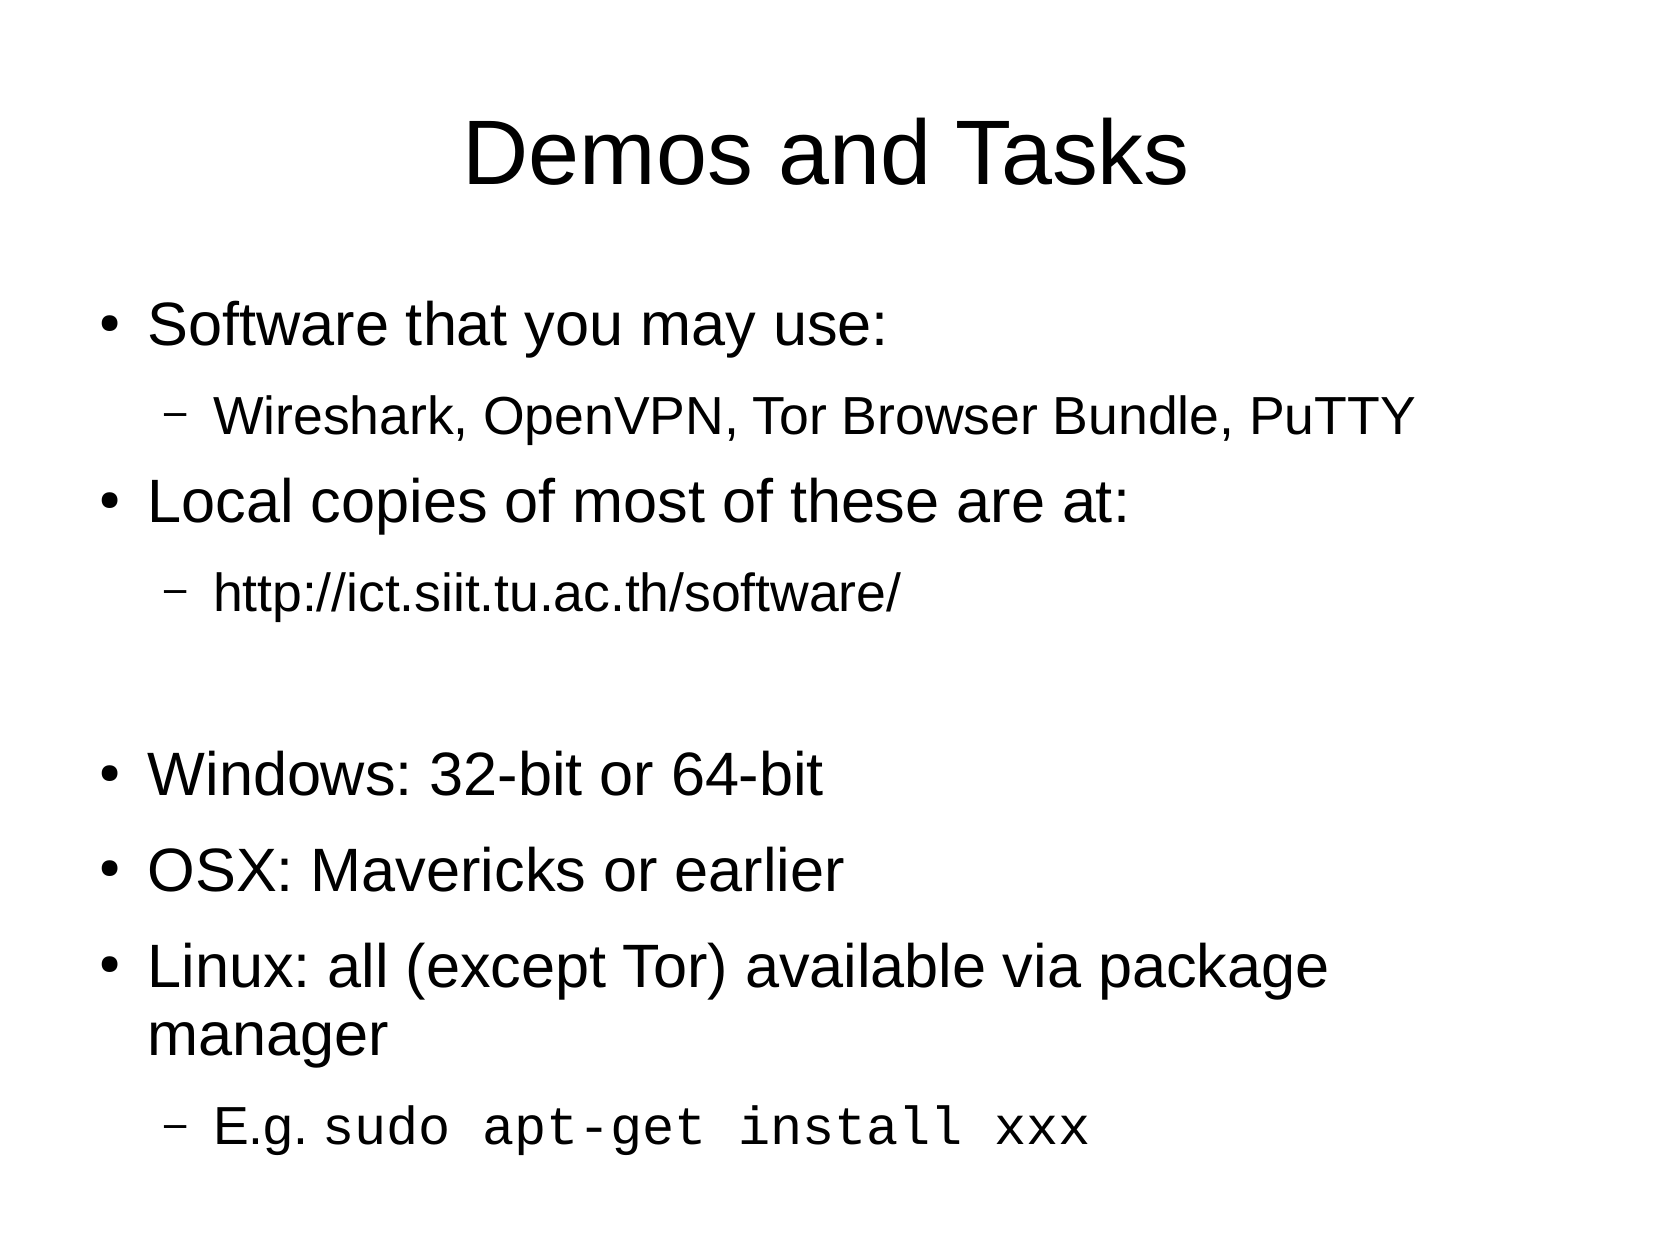

# Demos and Tasks
Software that you may use:
Wireshark, OpenVPN, Tor Browser Bundle, PuTTY
Local copies of most of these are at:
http://ict.siit.tu.ac.th/software/
Windows: 32-bit or 64-bit
OSX: Mavericks or earlier
Linux: all (except Tor) available via package manager
E.g. sudo apt-get install xxx